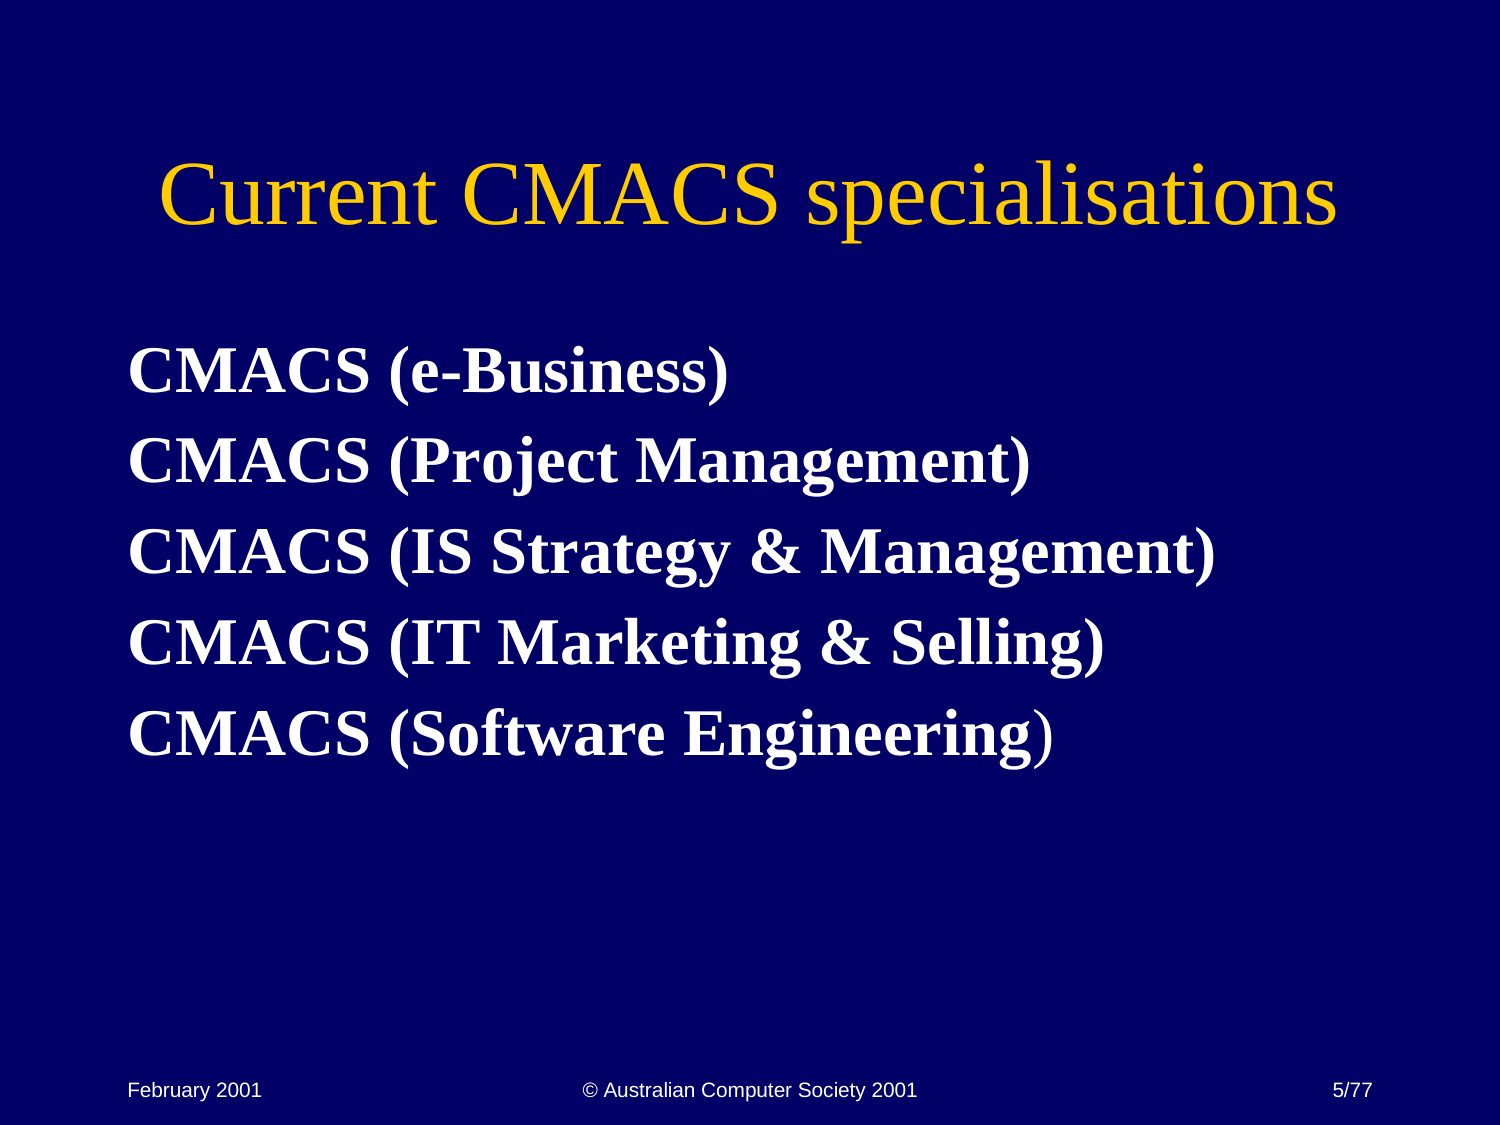

# Current CMACS specialisations
CMACS (e-Business)
CMACS (Project Management)
CMACS (IS Strategy & Management)
CMACS (IT Marketing & Selling)
CMACS (Software Engineering)
February 2001
© Australian Computer Society 2001
5